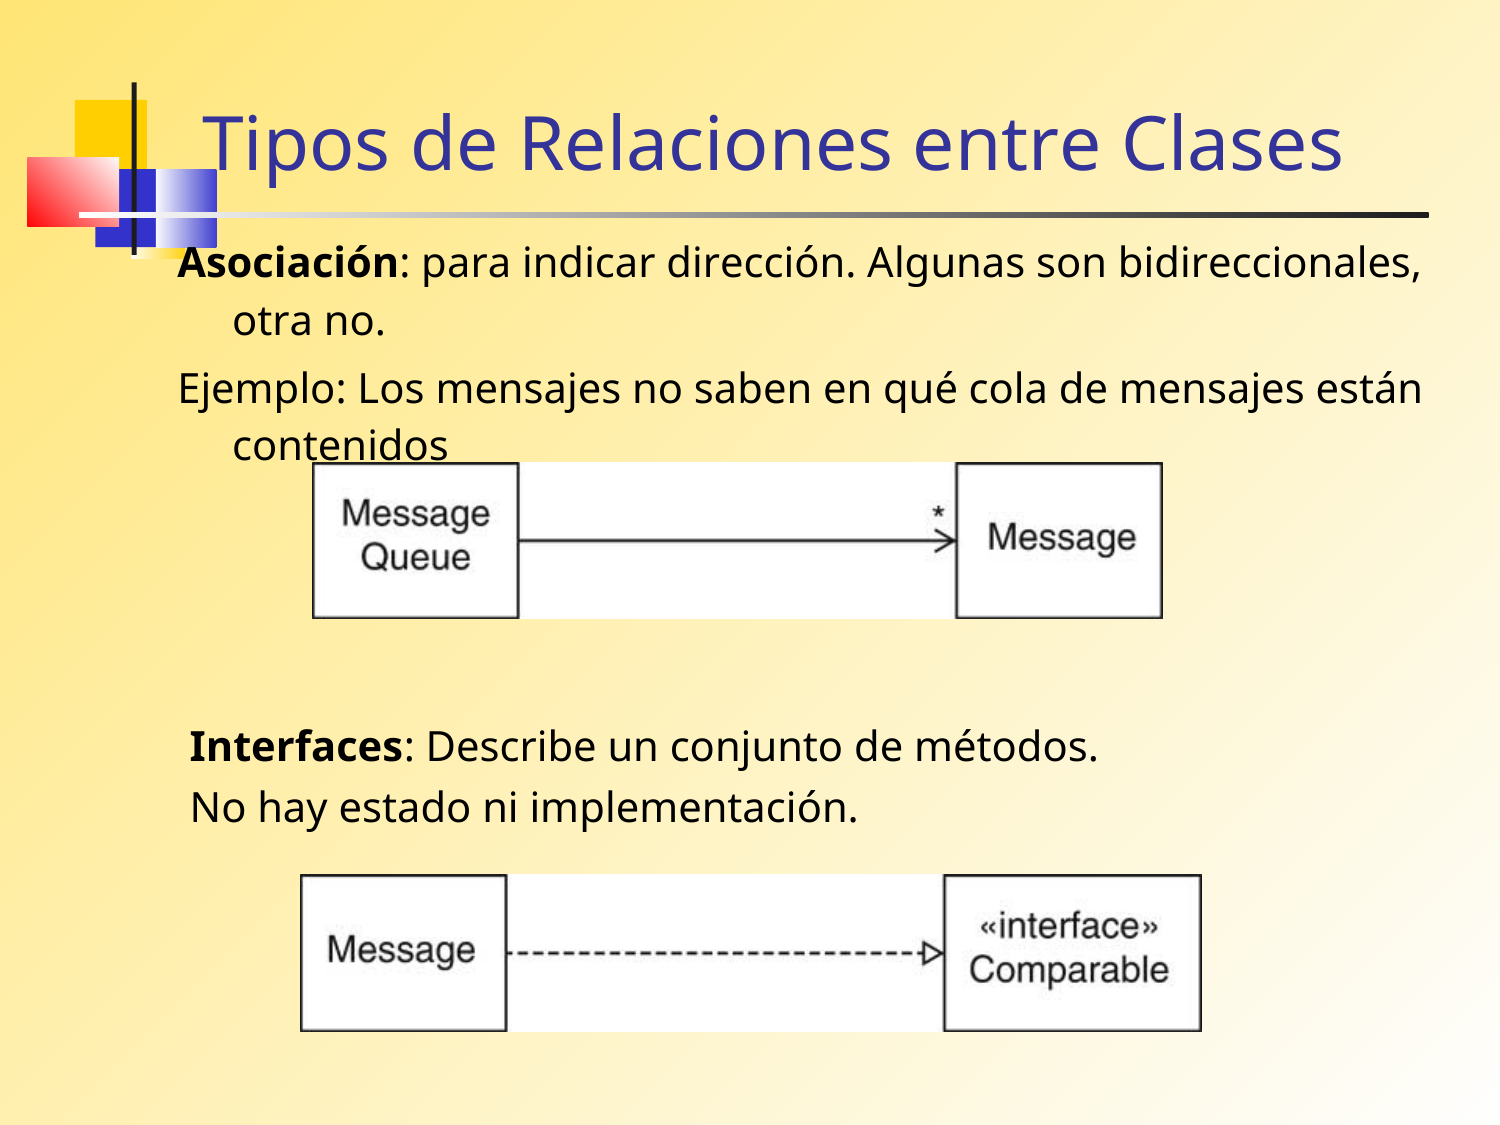

# Tipos de Relaciones entre Clases
Asociación: para indicar dirección. Algunas son bidireccionales, otra no.
Ejemplo: Los mensajes no saben en qué cola de mensajes están contenidos
Interfaces: Describe un conjunto de métodos.
No hay estado ni implementación.